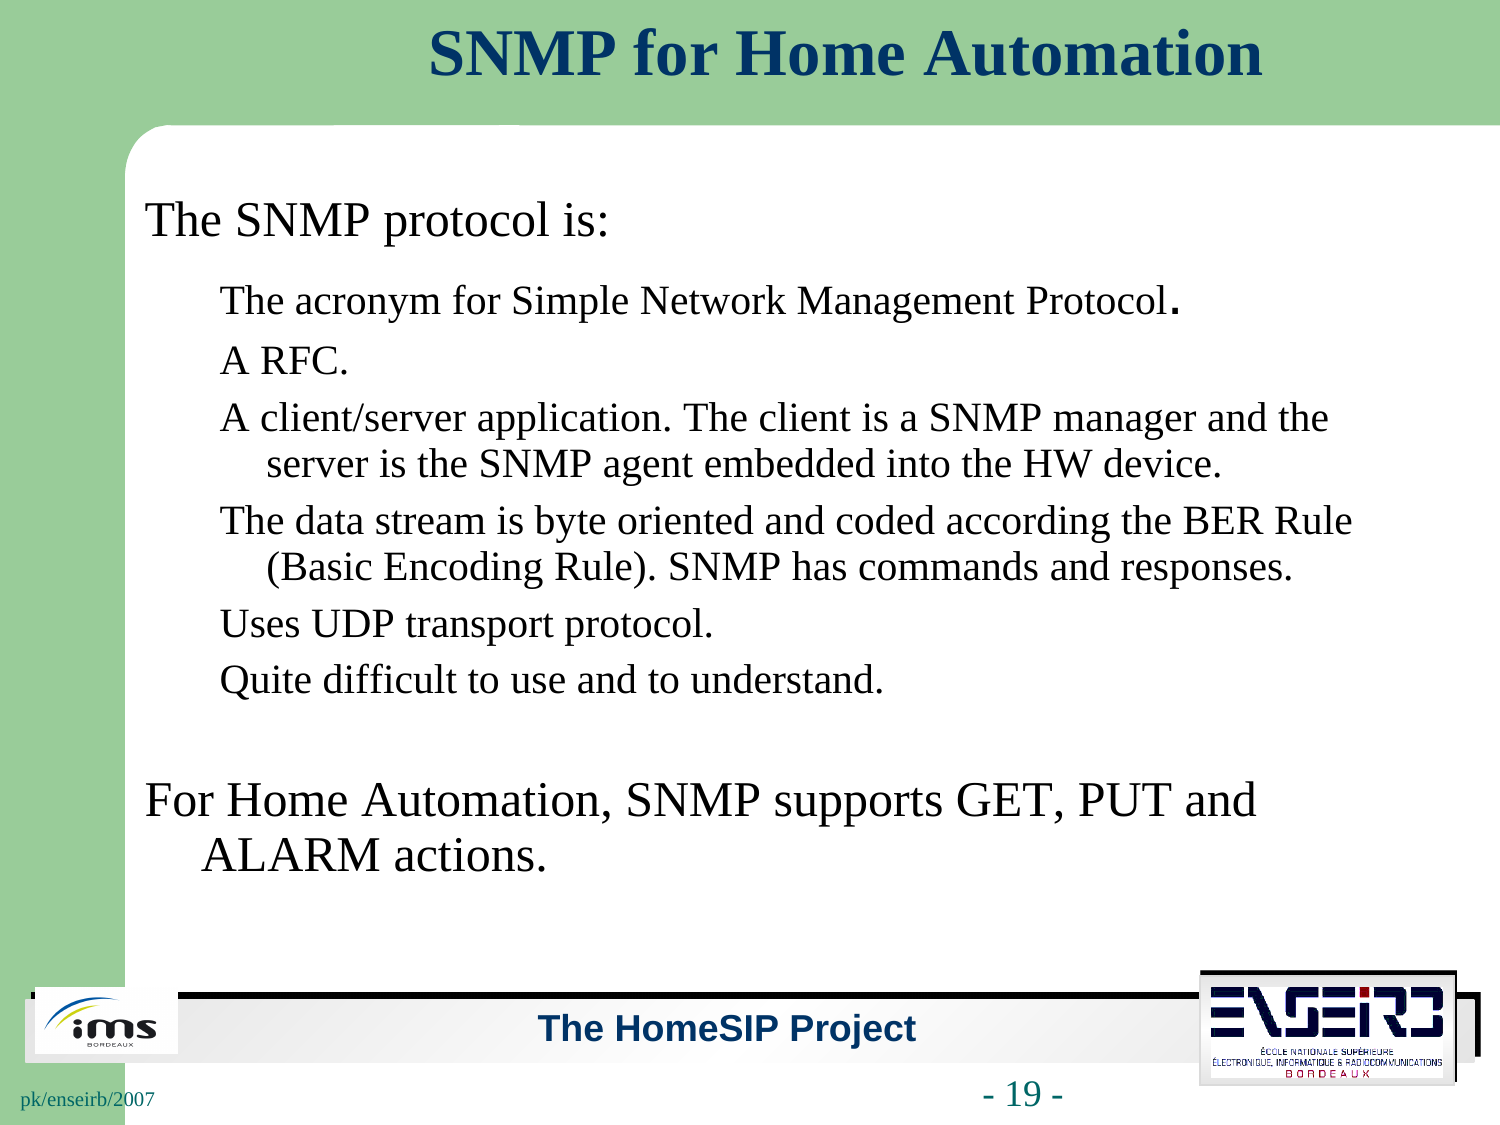

SNMP for Home Automation
The SNMP protocol is:
The acronym for Simple Network Management Protocol.
A RFC.
A client/server application. The client is a SNMP manager and the server is the SNMP agent embedded into the HW device.
The data stream is byte oriented and coded according the BER Rule (Basic Encoding Rule). SNMP has commands and responses.
Uses UDP transport protocol.
Quite difficult to use and to understand.
For Home Automation, SNMP supports GET, PUT and ALARM actions.